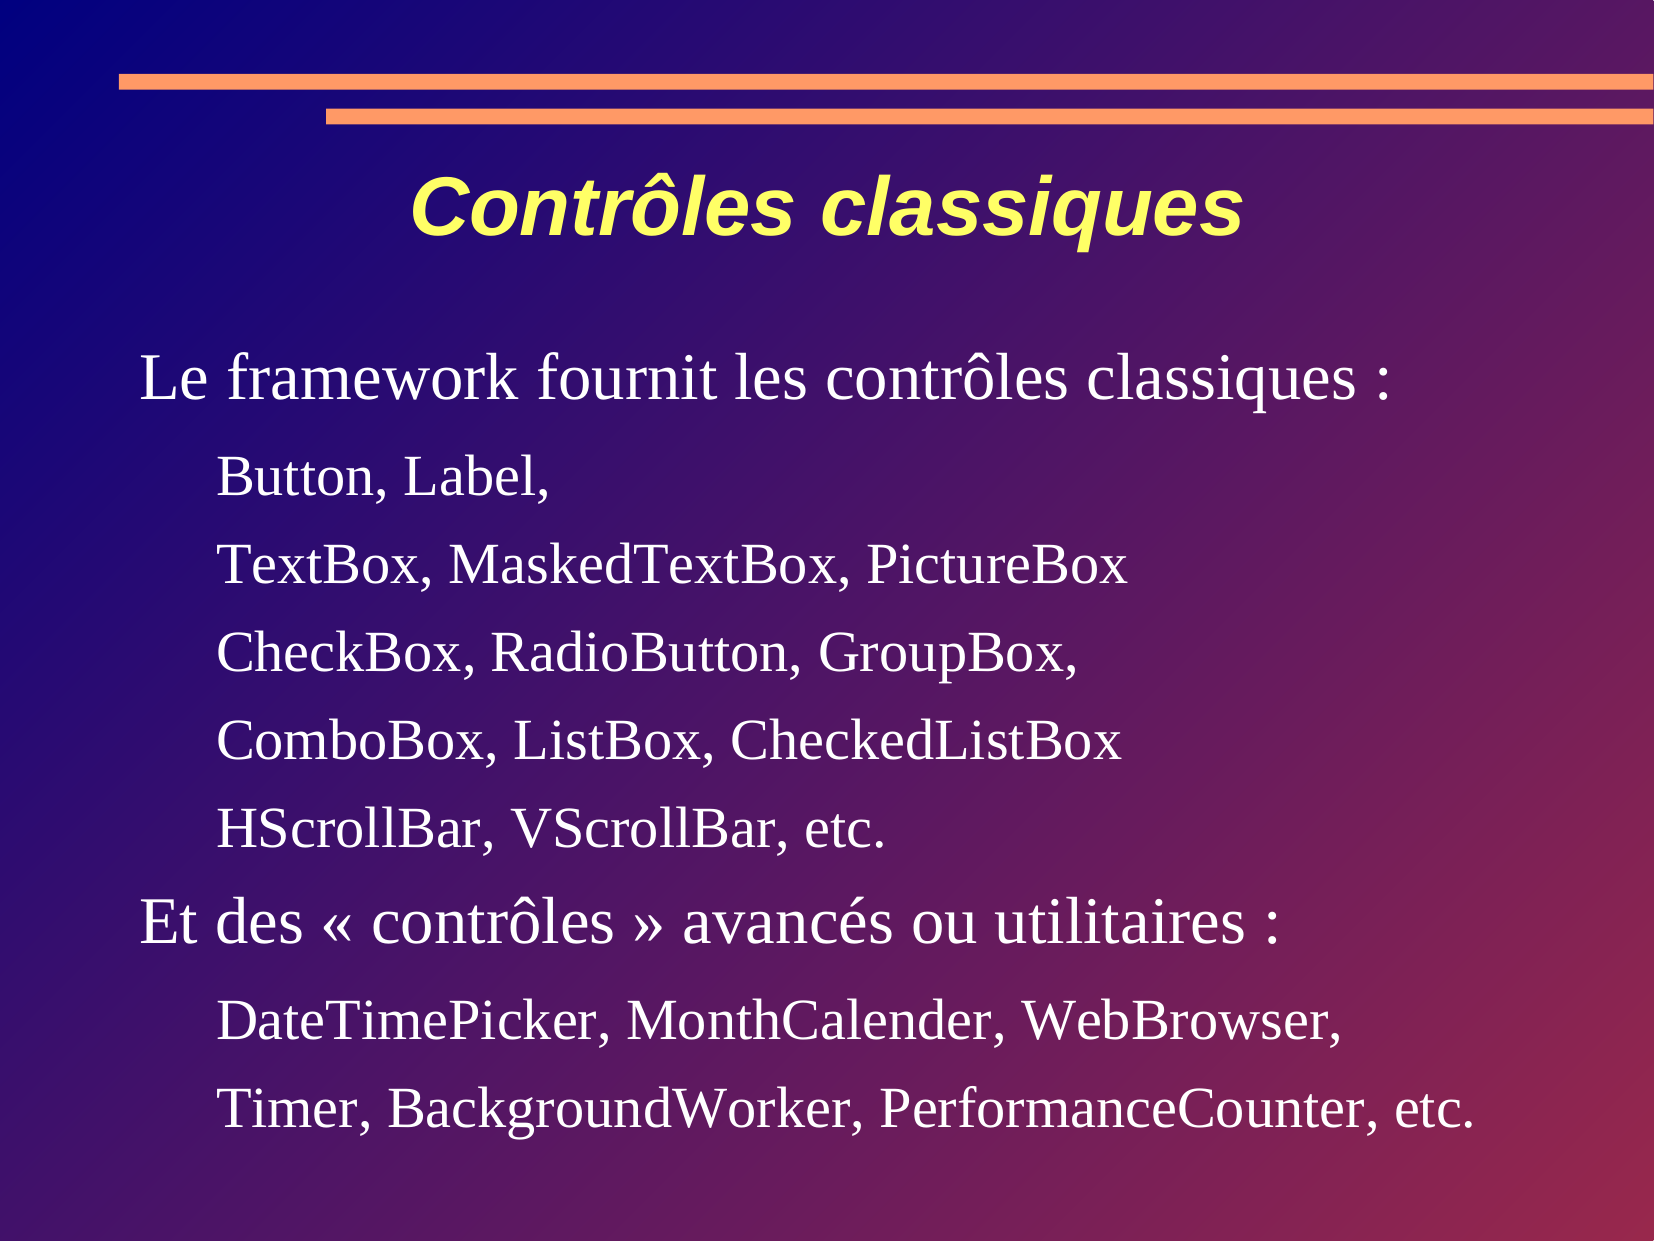

# Contrôles classiques
Le framework fournit les contrôles classiques :
Button, Label,
TextBox, MaskedTextBox, PictureBox
CheckBox, RadioButton, GroupBox,
ComboBox, ListBox, CheckedListBox
HScrollBar, VScrollBar, etc.
Et des « contrôles » avancés ou utilitaires :
DateTimePicker, MonthCalender, WebBrowser,
Timer, BackgroundWorker, PerformanceCounter, etc.